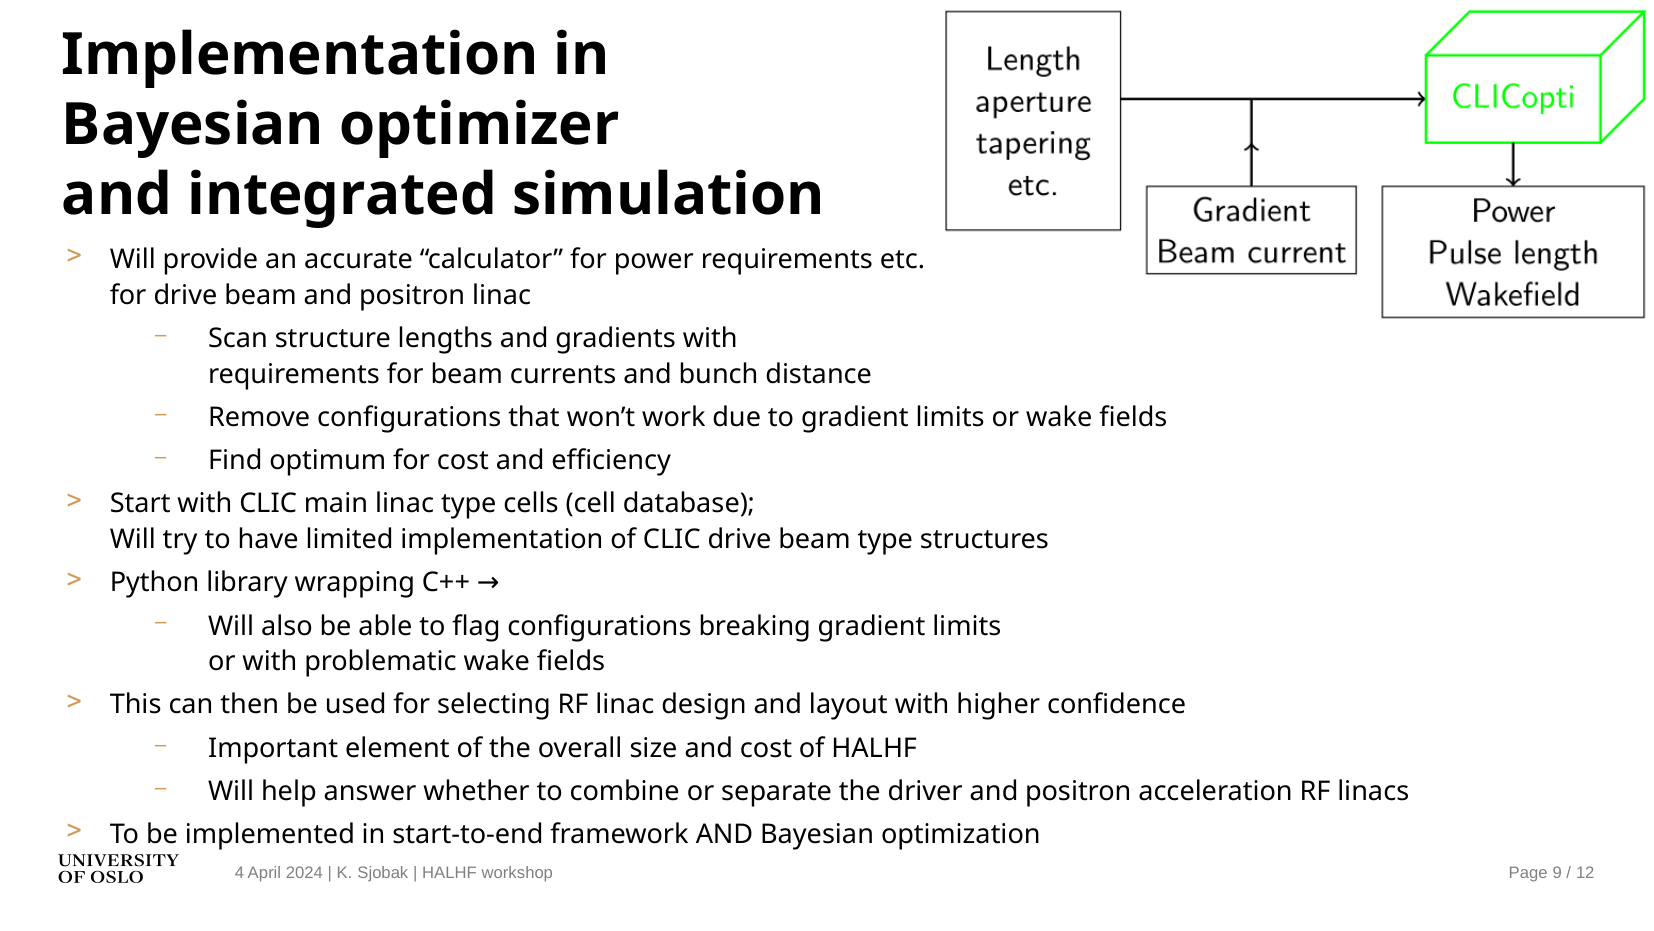

Implementation in
Bayesian optimizer
and integrated simulation
Will provide an accurate “calculator” for power requirements etc.
for drive beam and positron linac
Scan structure lengths and gradients with
requirements for beam currents and bunch distance
Remove configurations that won’t work due to gradient limits or wake fields
Find optimum for cost and efficiency
Start with CLIC main linac type cells (cell database);
Will try to have limited implementation of CLIC drive beam type structures
Python library wrapping C++ →
Will also be able to flag configurations breaking gradient limits
or with problematic wake fields
This can then be used for selecting RF linac design and layout with higher confidence
Important element of the overall size and cost of HALHF
Will help answer whether to combine or separate the driver and positron acceleration RF linacs
To be implemented in start-to-end framework AND Bayesian optimization
9
4 April 2024 | K. Sjobak | HALHF workshop